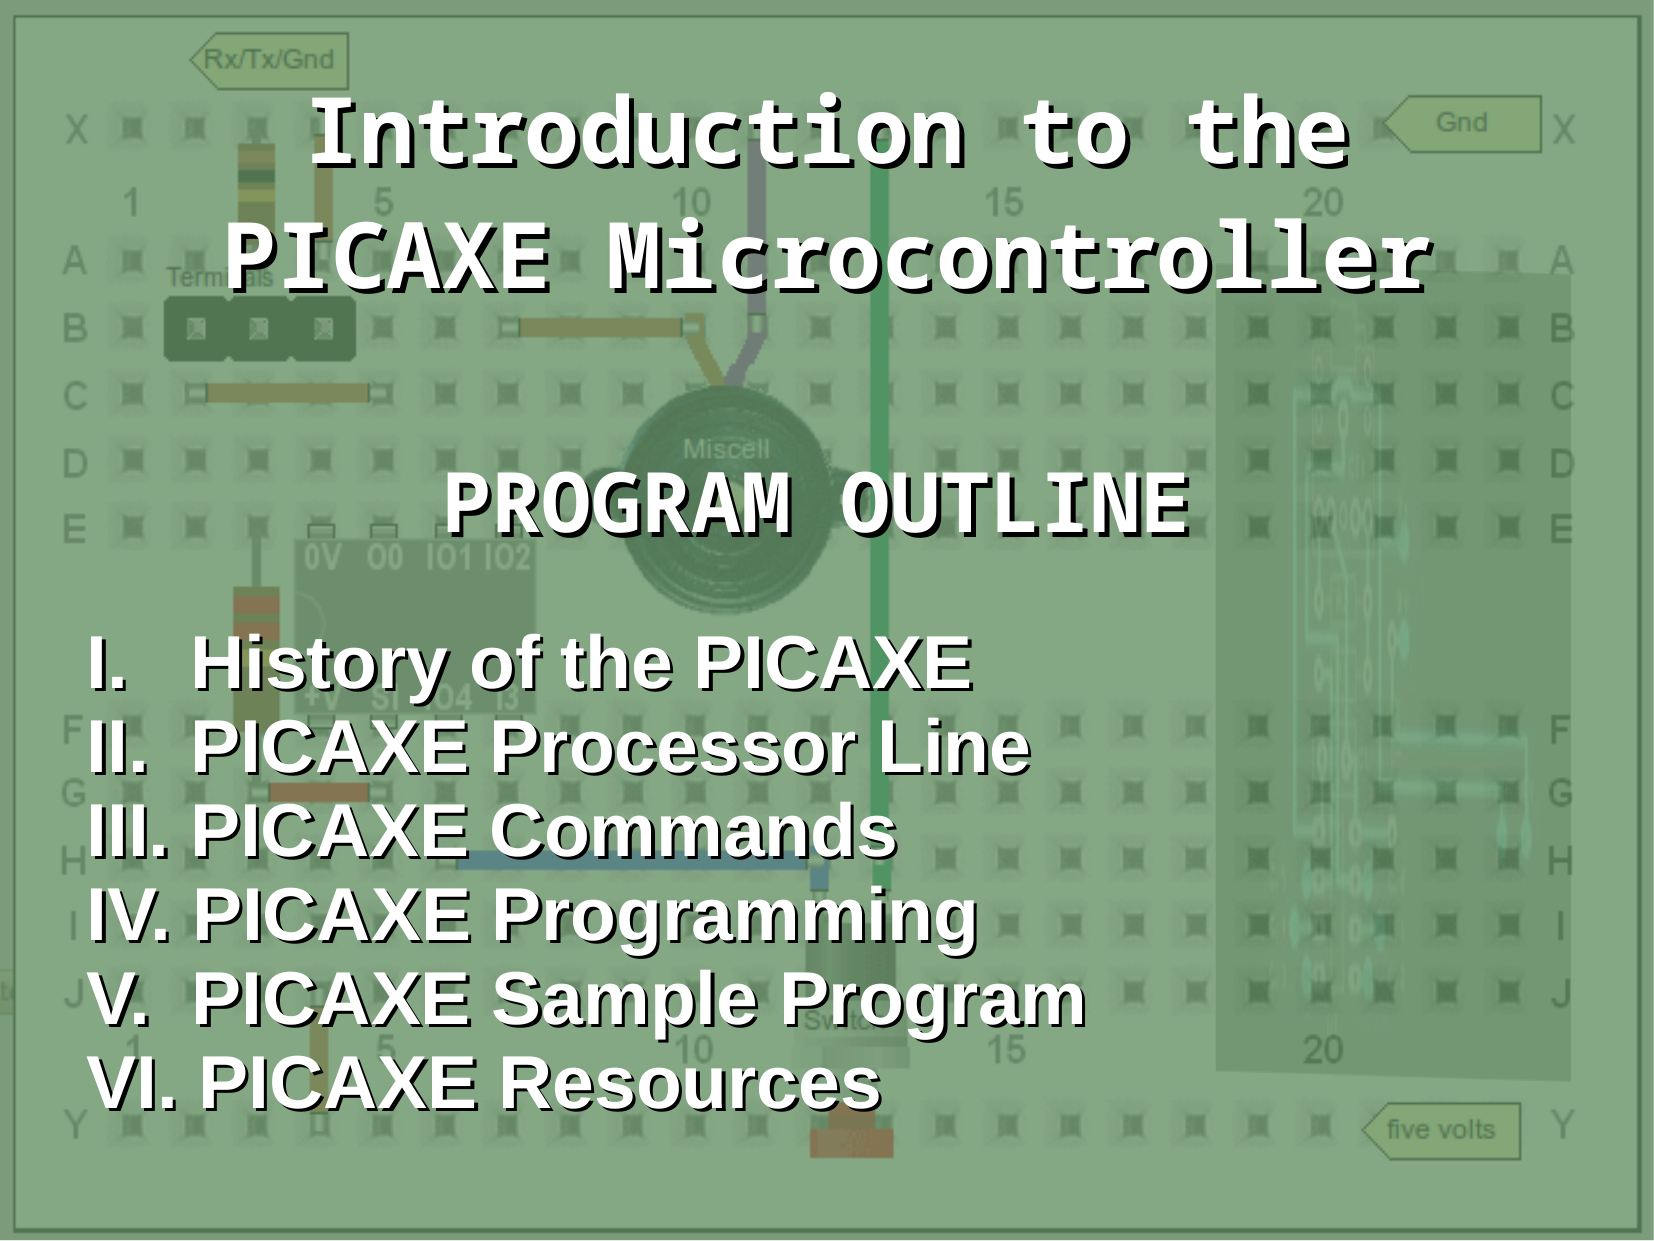

# Introduction to the PICAXE Microcontroller
PROGRAM OUTLINE
I. History of the PICAXE
II. PICAXE Processor Line
III. PICAXE Commands
IV. PICAXE Programming
V. PICAXE Sample Program
VI. PICAXE Resources